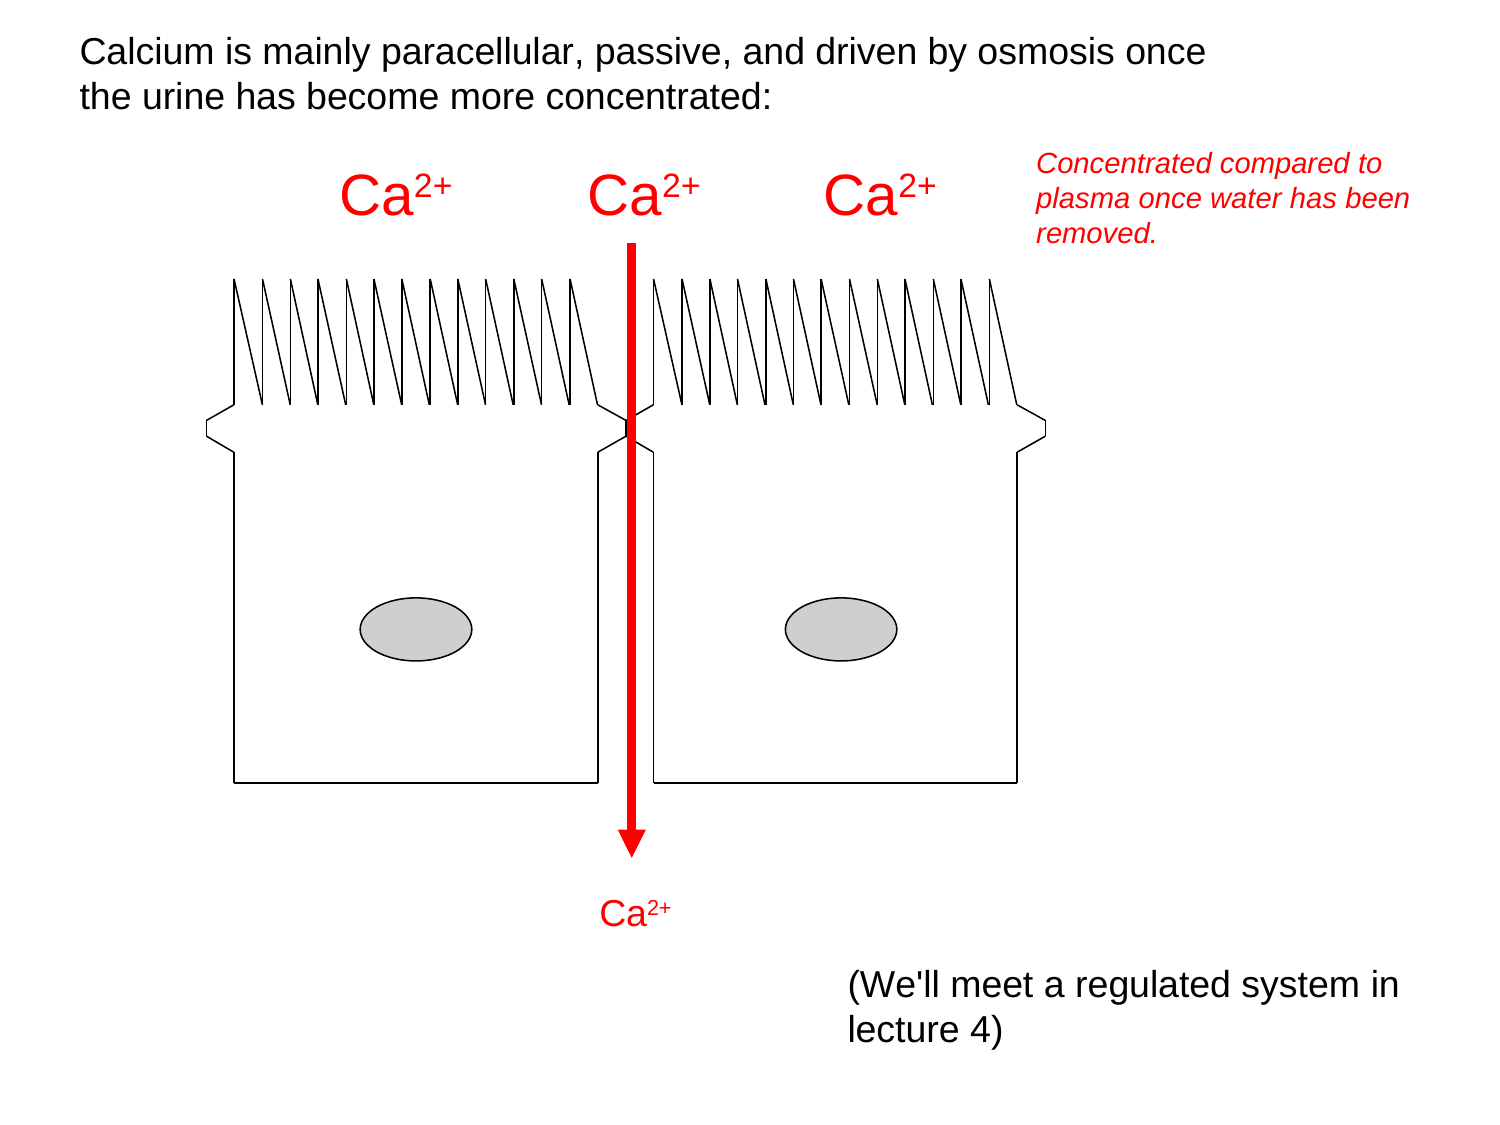

Calcium is mainly paracellular, passive, and driven by osmosis once the urine has become more concentrated:
Concentrated compared to plasma once water has been removed.
Ca2+
Ca2+
Ca2+
Ca2+
(We'll meet a regulated system in lecture 4)